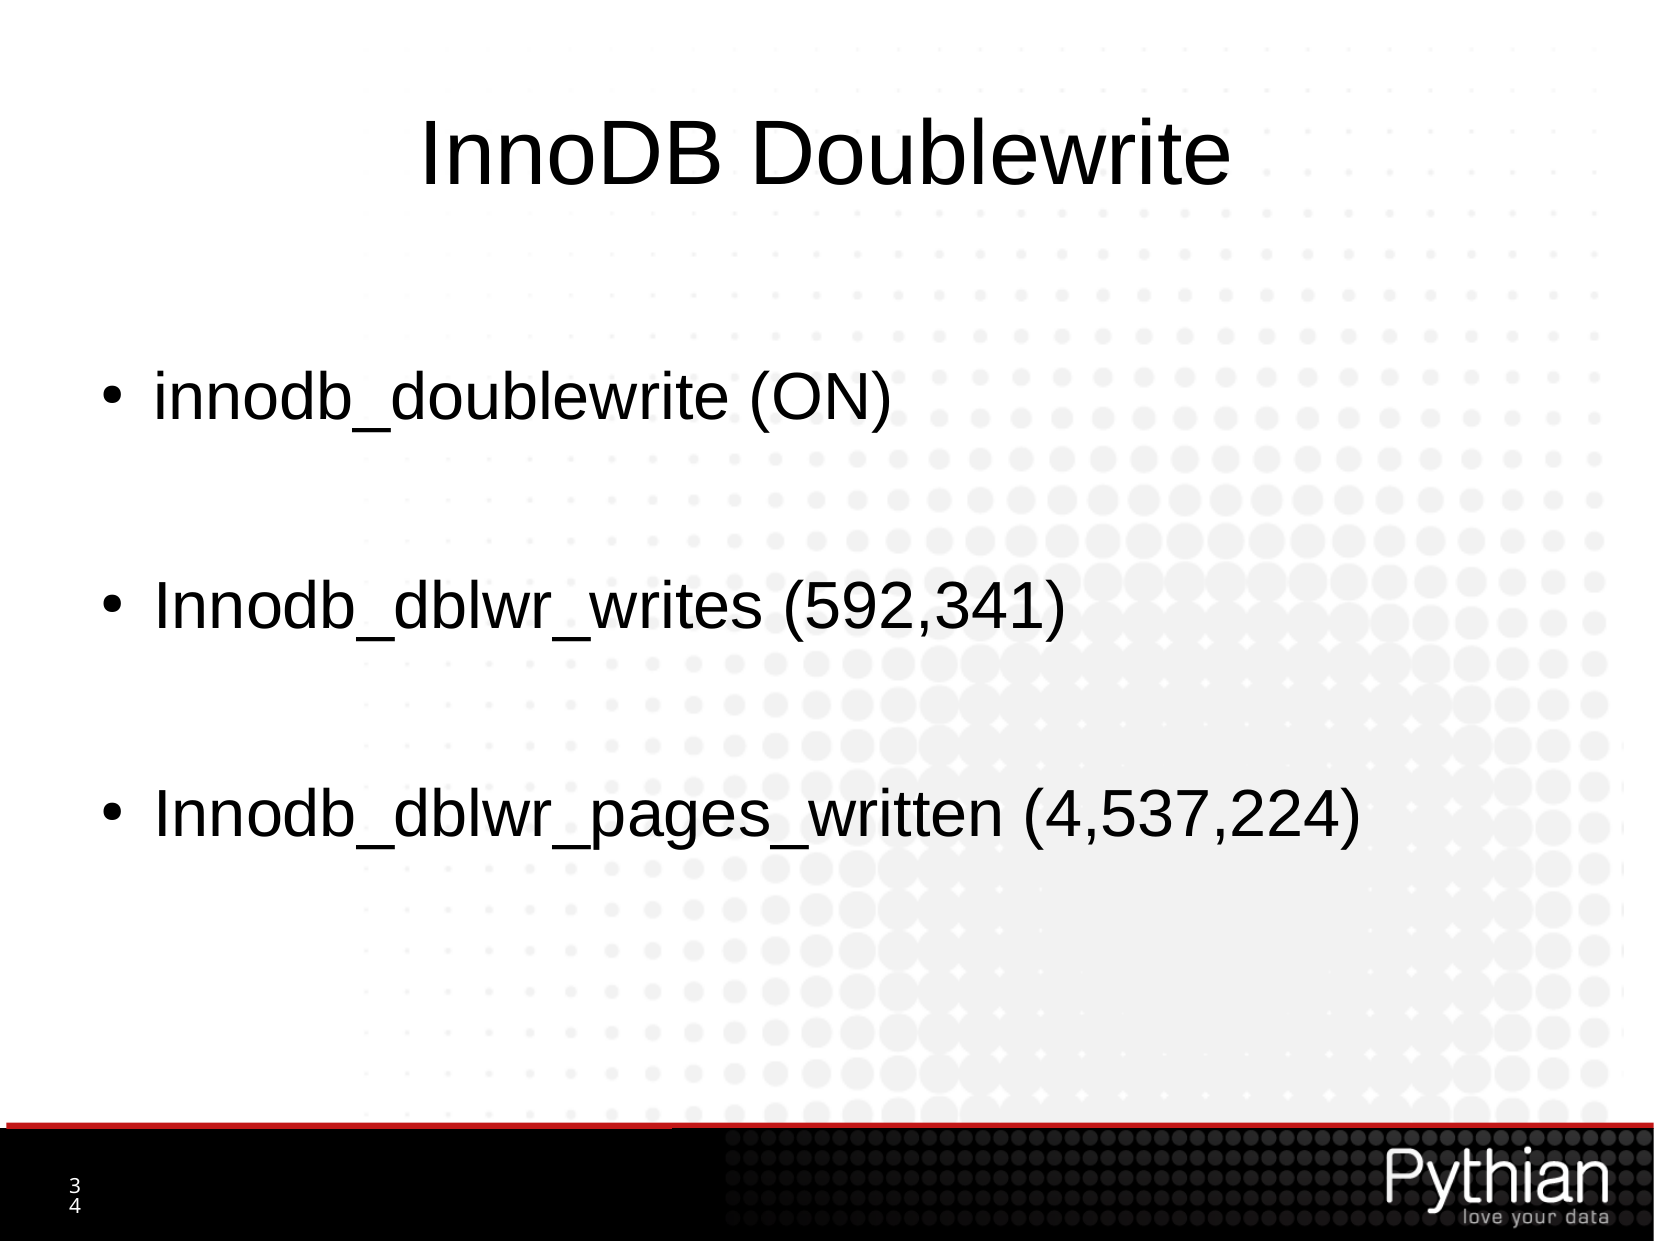

# InnoDB Doublewrite
innodb_doublewrite (ON)
Innodb_dblwr_writes (592,341)
Innodb_dblwr_pages_written (4,537,224)